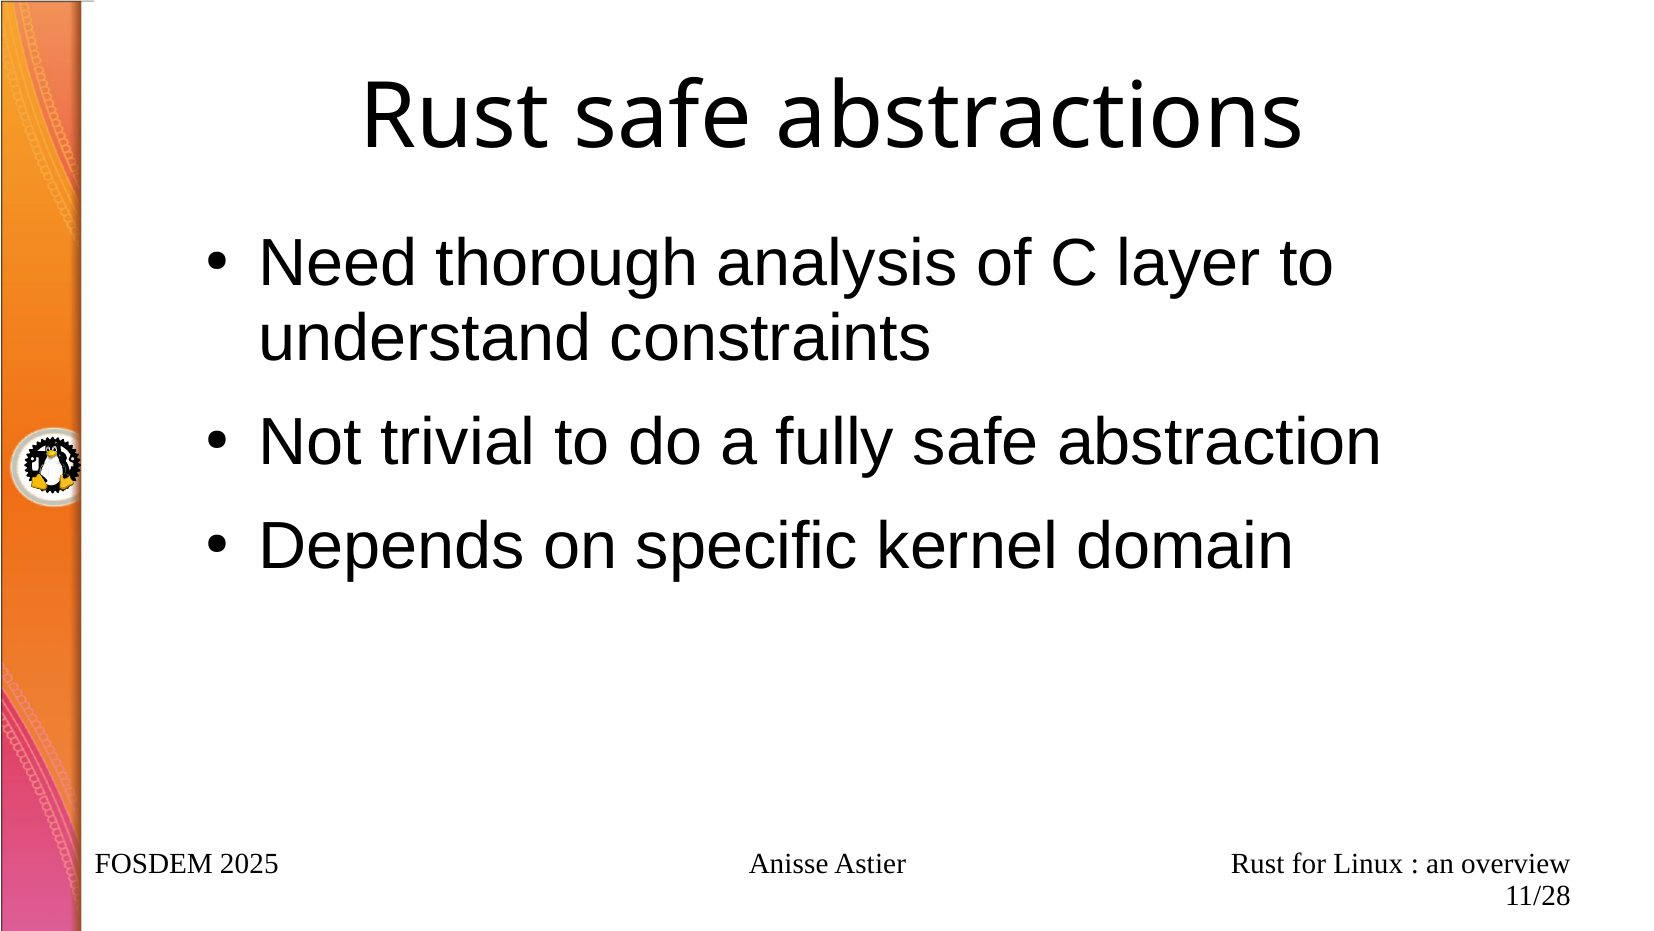

# Rust safe abstractions
Need thorough analysis of C layer to understand constraints
Not trivial to do a fully safe abstraction
Depends on specific kernel domain
11